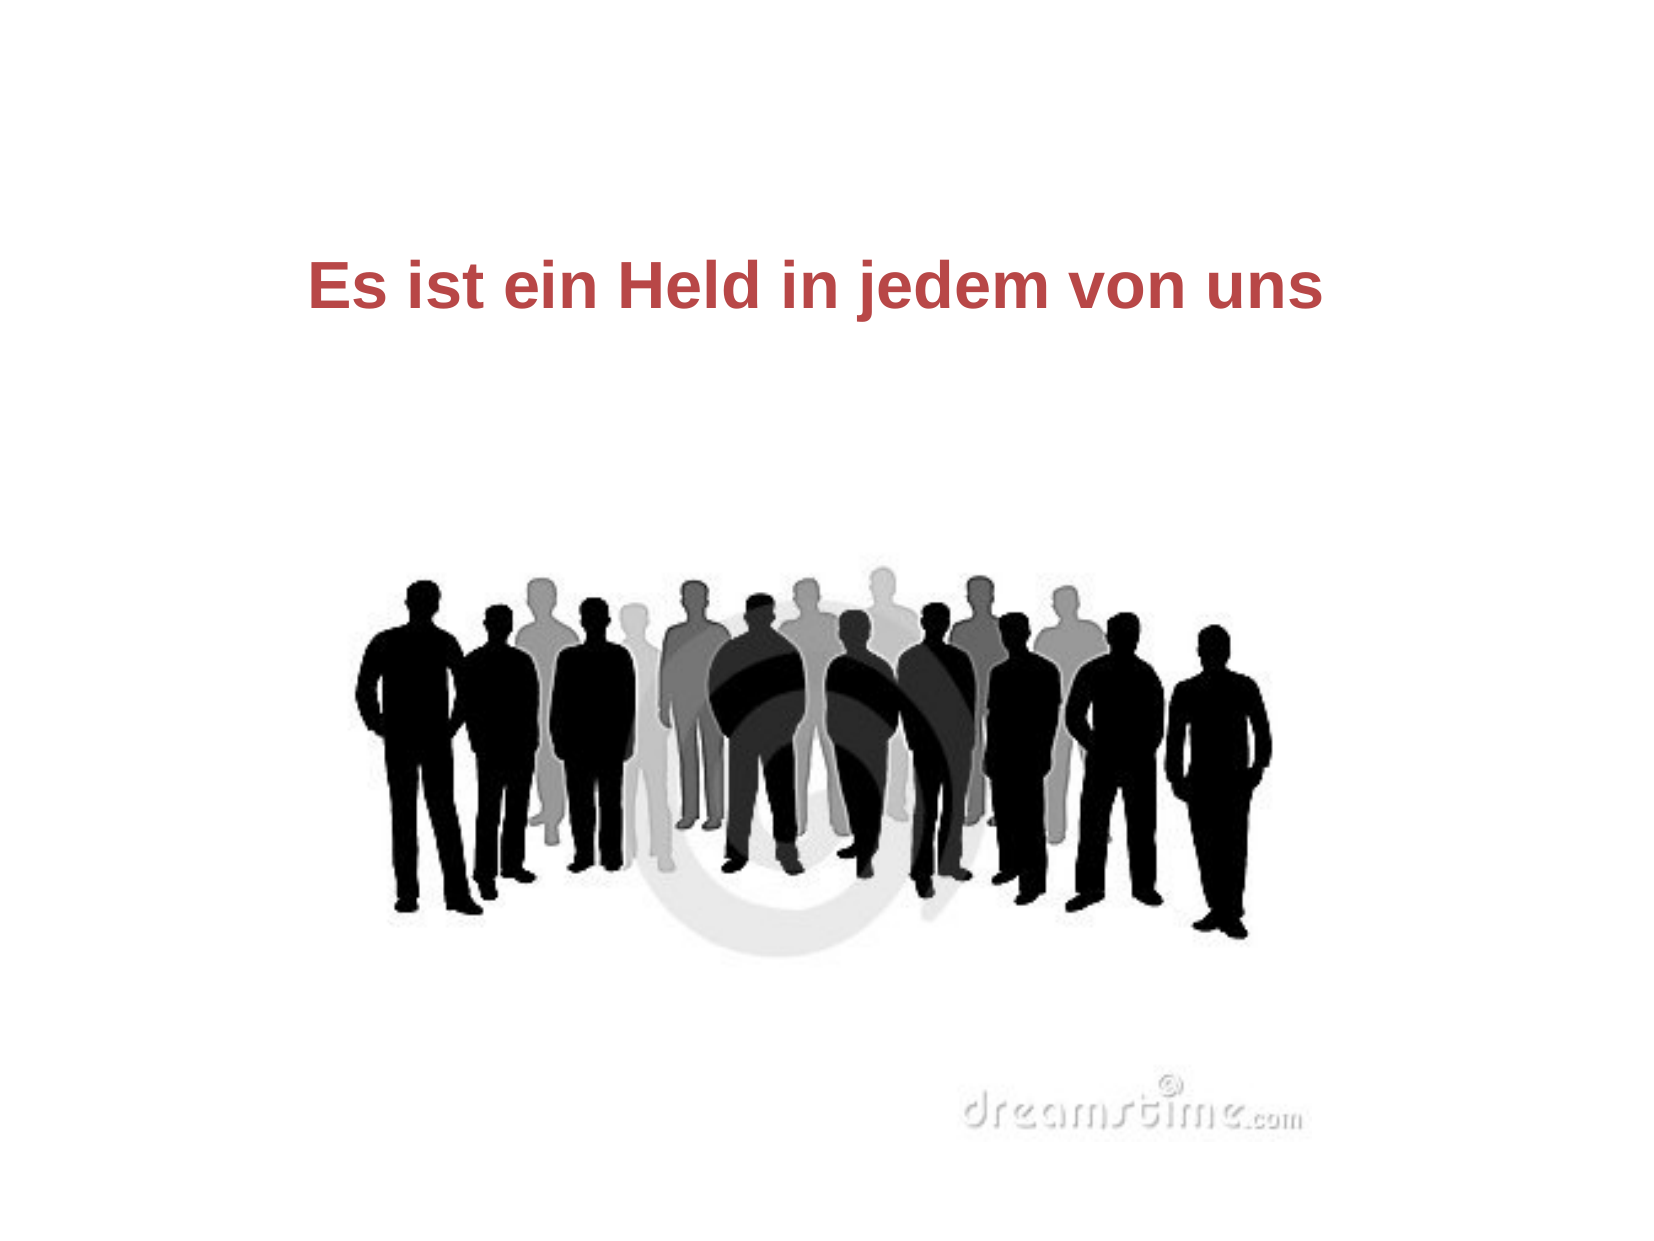

#
Es ist ein Held in jedem von uns